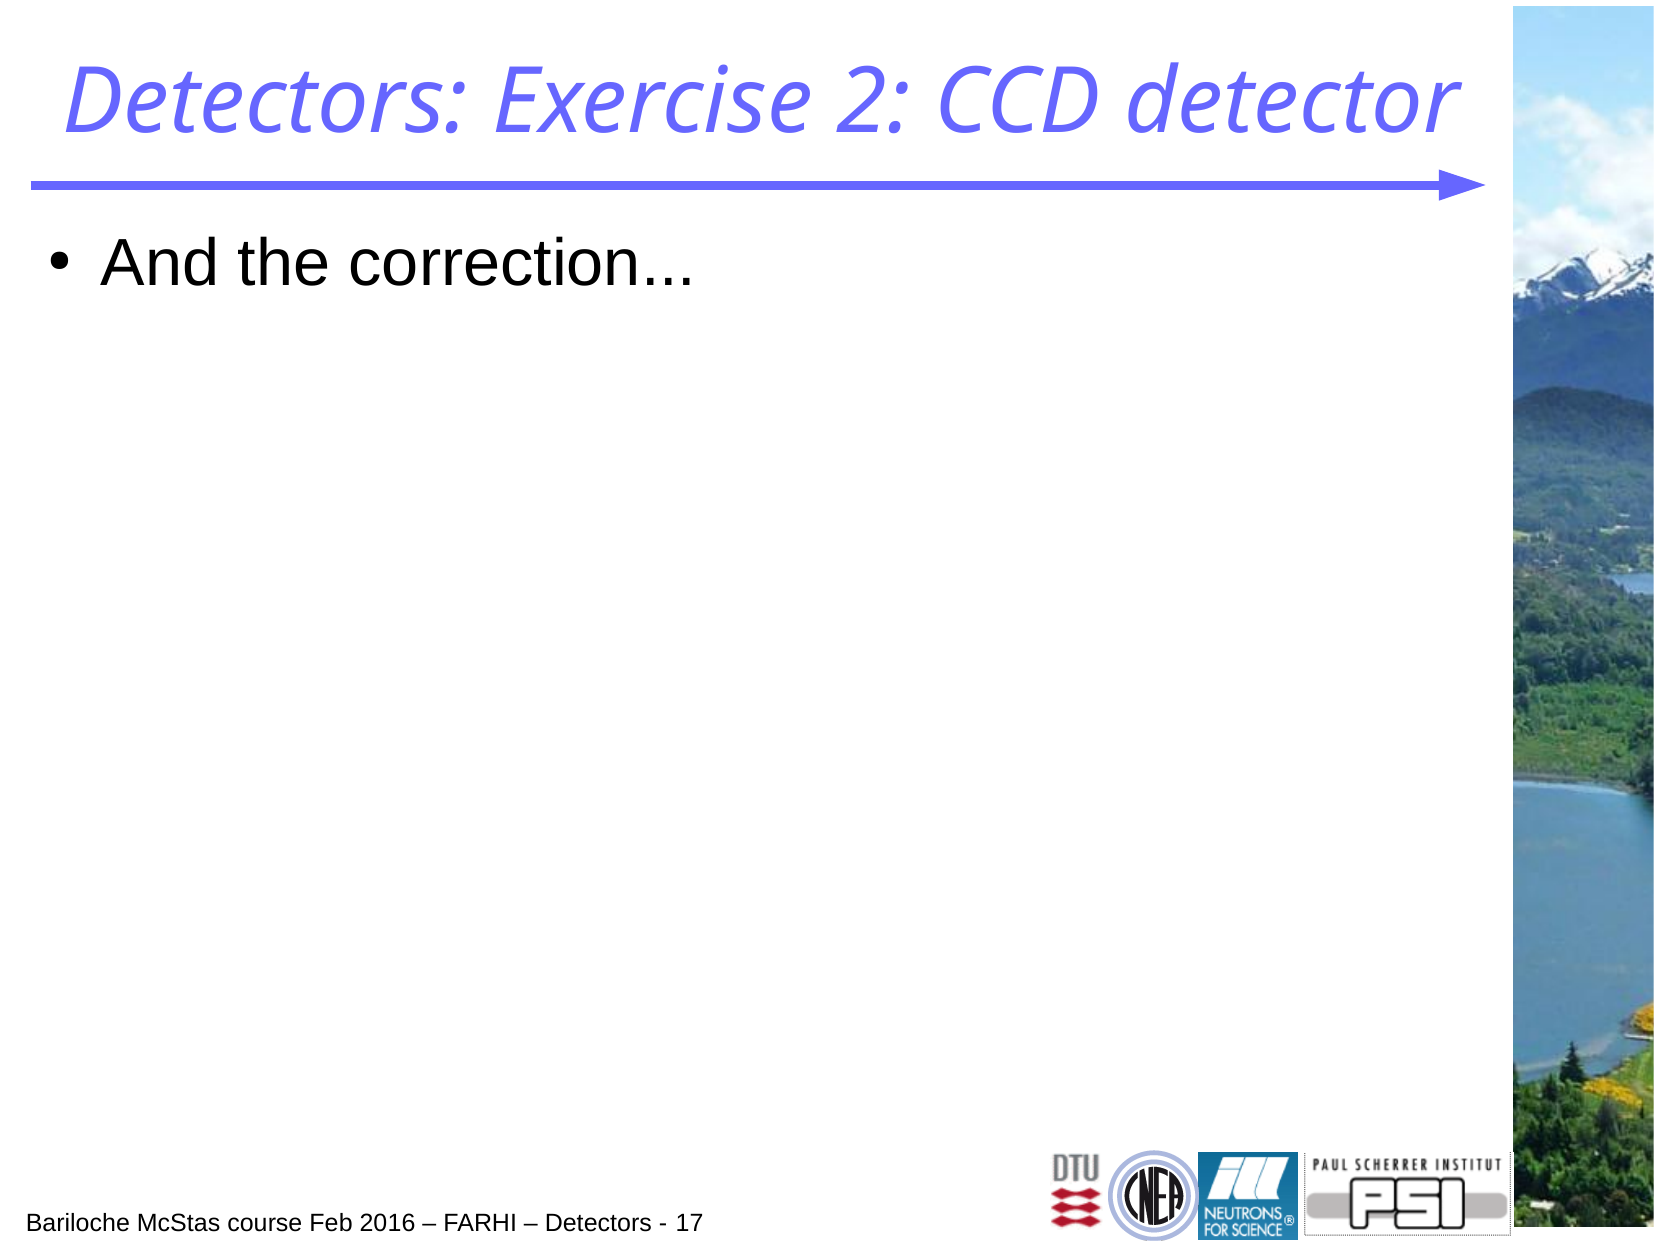

# Detectors: Exercise 2: CCD detector
And the correction...